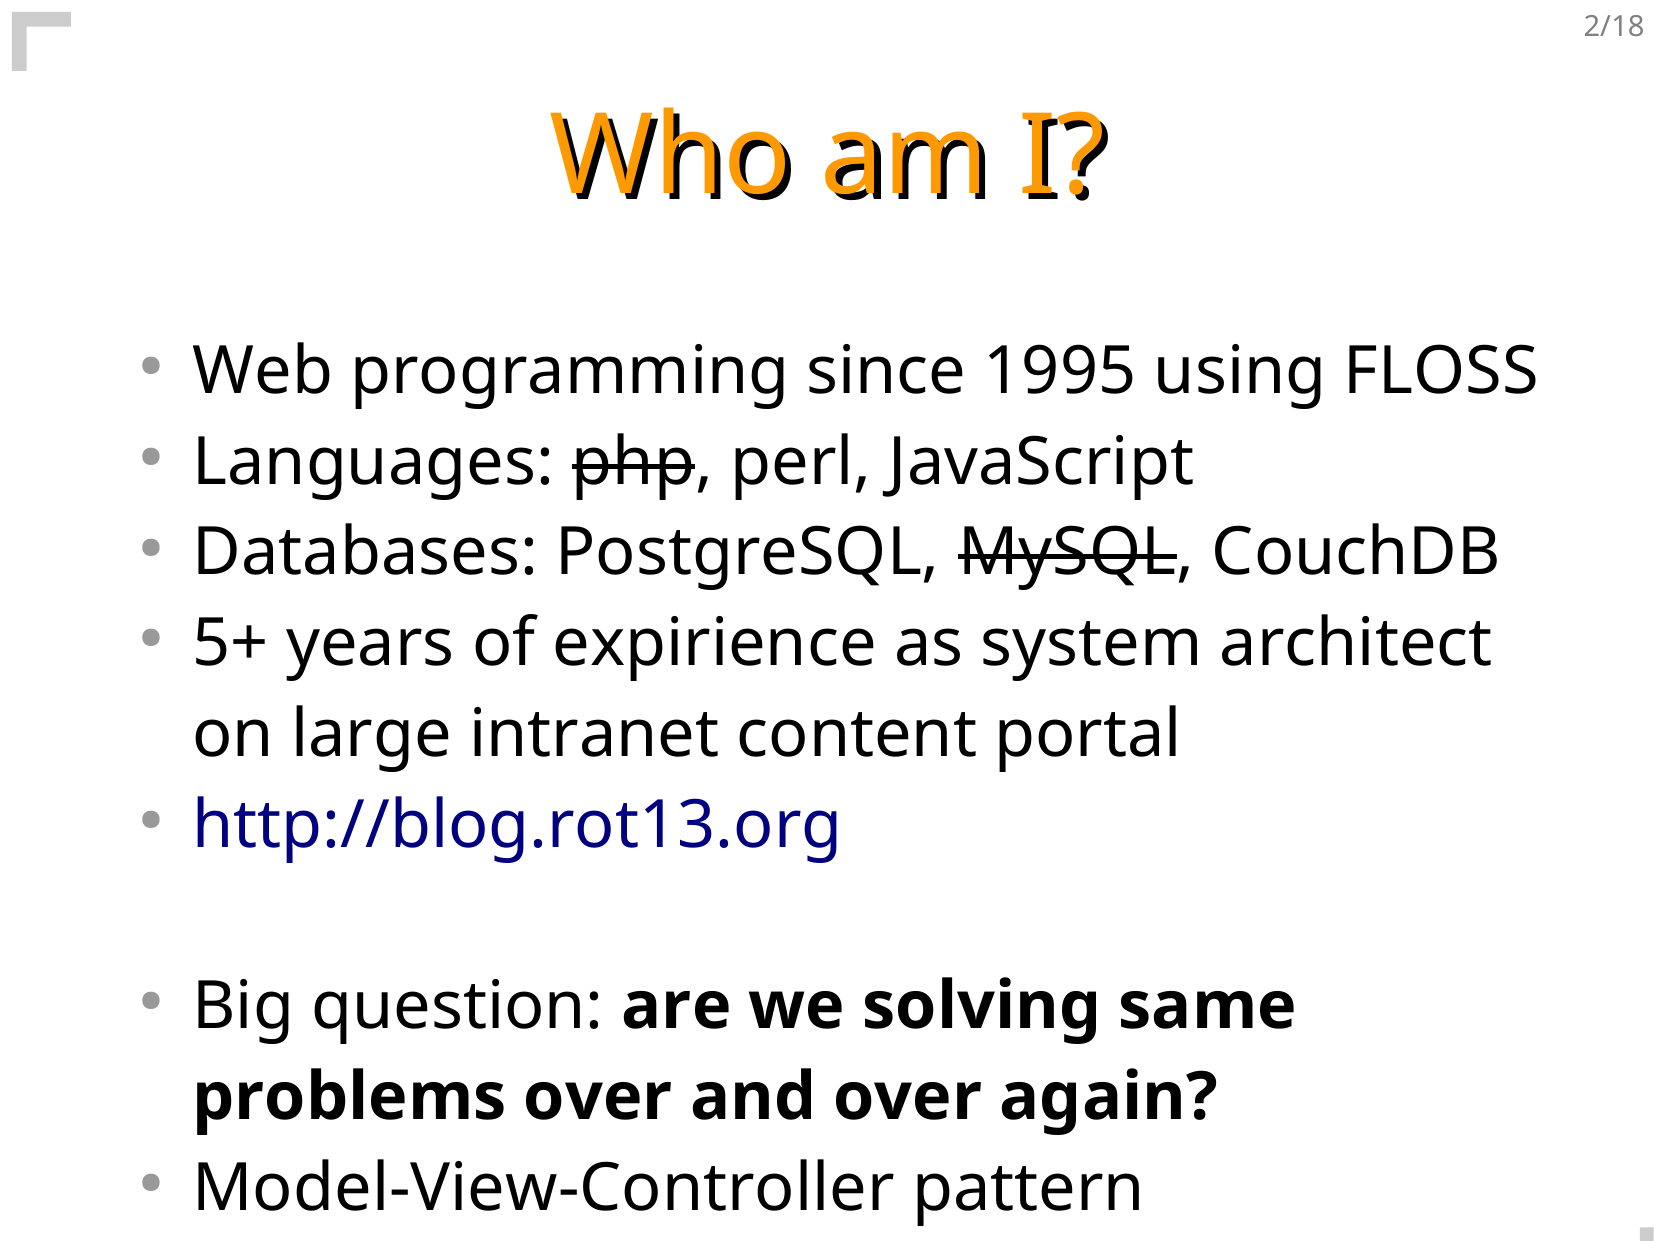

# Who am I?
Web programming since 1995 using FLOSS
Languages: php, perl, JavaScript
Databases: PostgreSQL, MySQL, CouchDB
5+ years of expirience as system architect on large intranet content portal
http://blog.rot13.org
Big question: are we solving same problems over and over again?
Model-View-Controller pattern